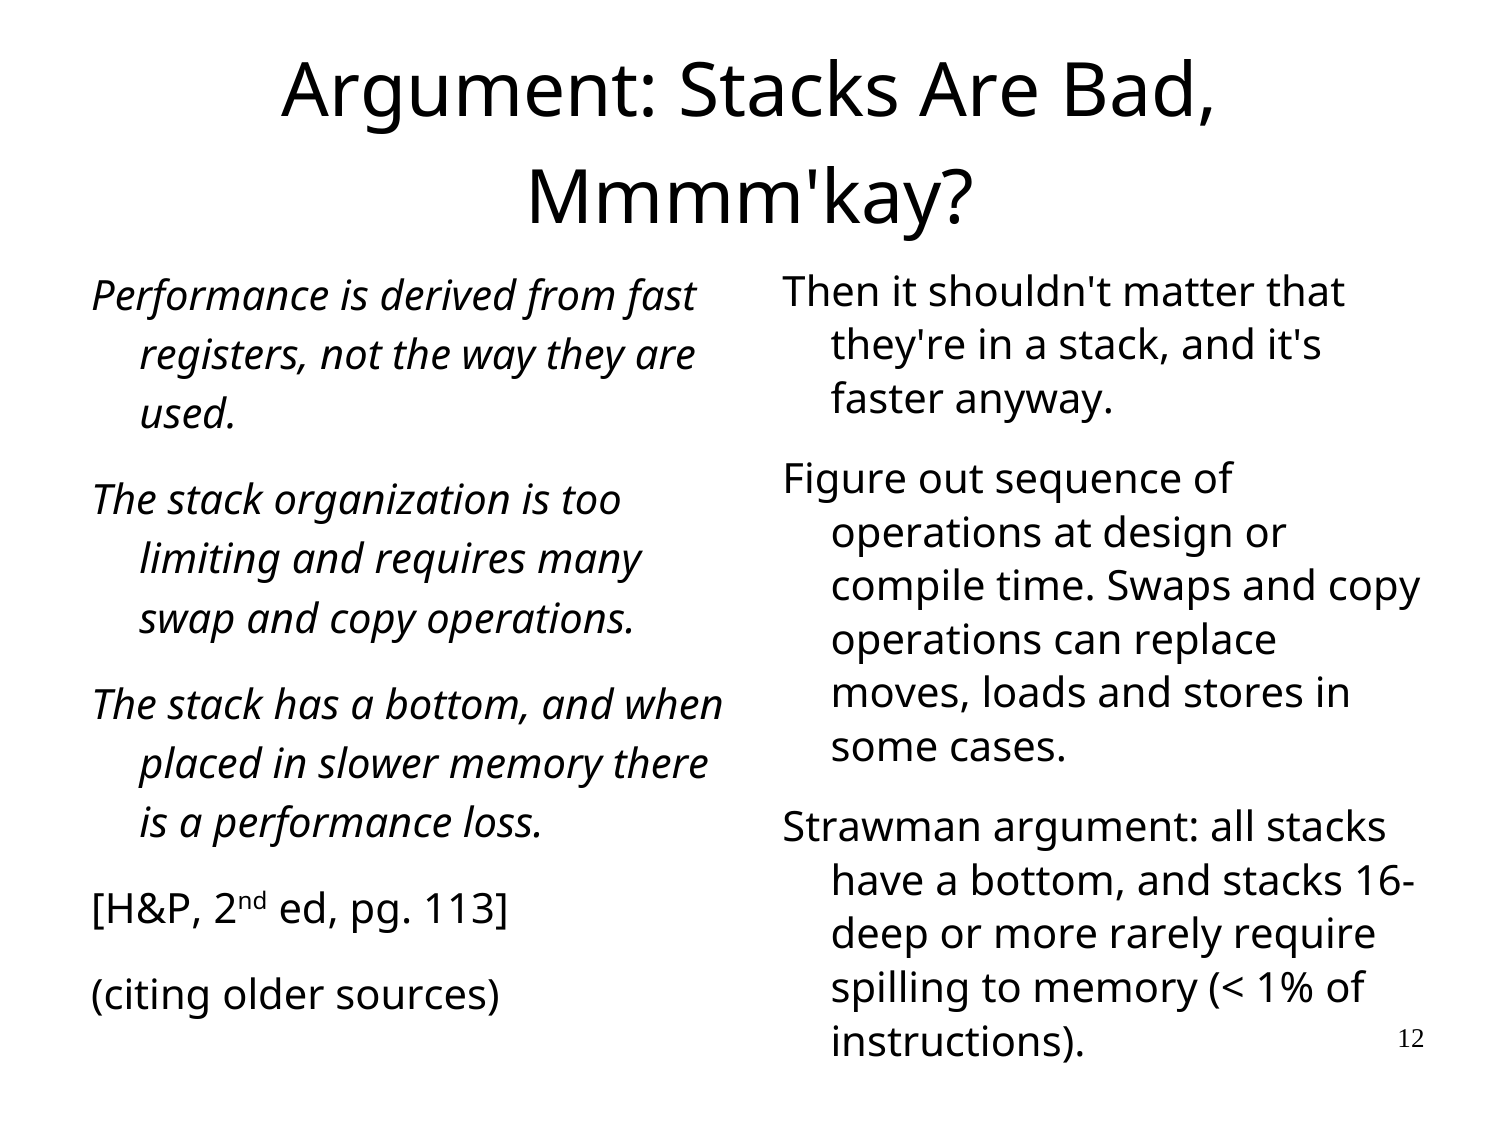

# Argument: Stacks Are Bad, Mmmm'kay?
Performance is derived from fast registers, not the way they are used.
The stack organization is too limiting and requires many swap and copy operations.
The stack has a bottom, and when placed in slower memory there is a performance loss.
[H&P, 2nd ed, pg. 113]
(citing older sources)
Then it shouldn't matter that they're in a stack, and it's faster anyway.
Figure out sequence of operations at design or compile time. Swaps and copy operations can replace moves, loads and stores in some cases.
Strawman argument: all stacks have a bottom, and stacks 16-deep or more rarely require spilling to memory (< 1% of instructions).
12